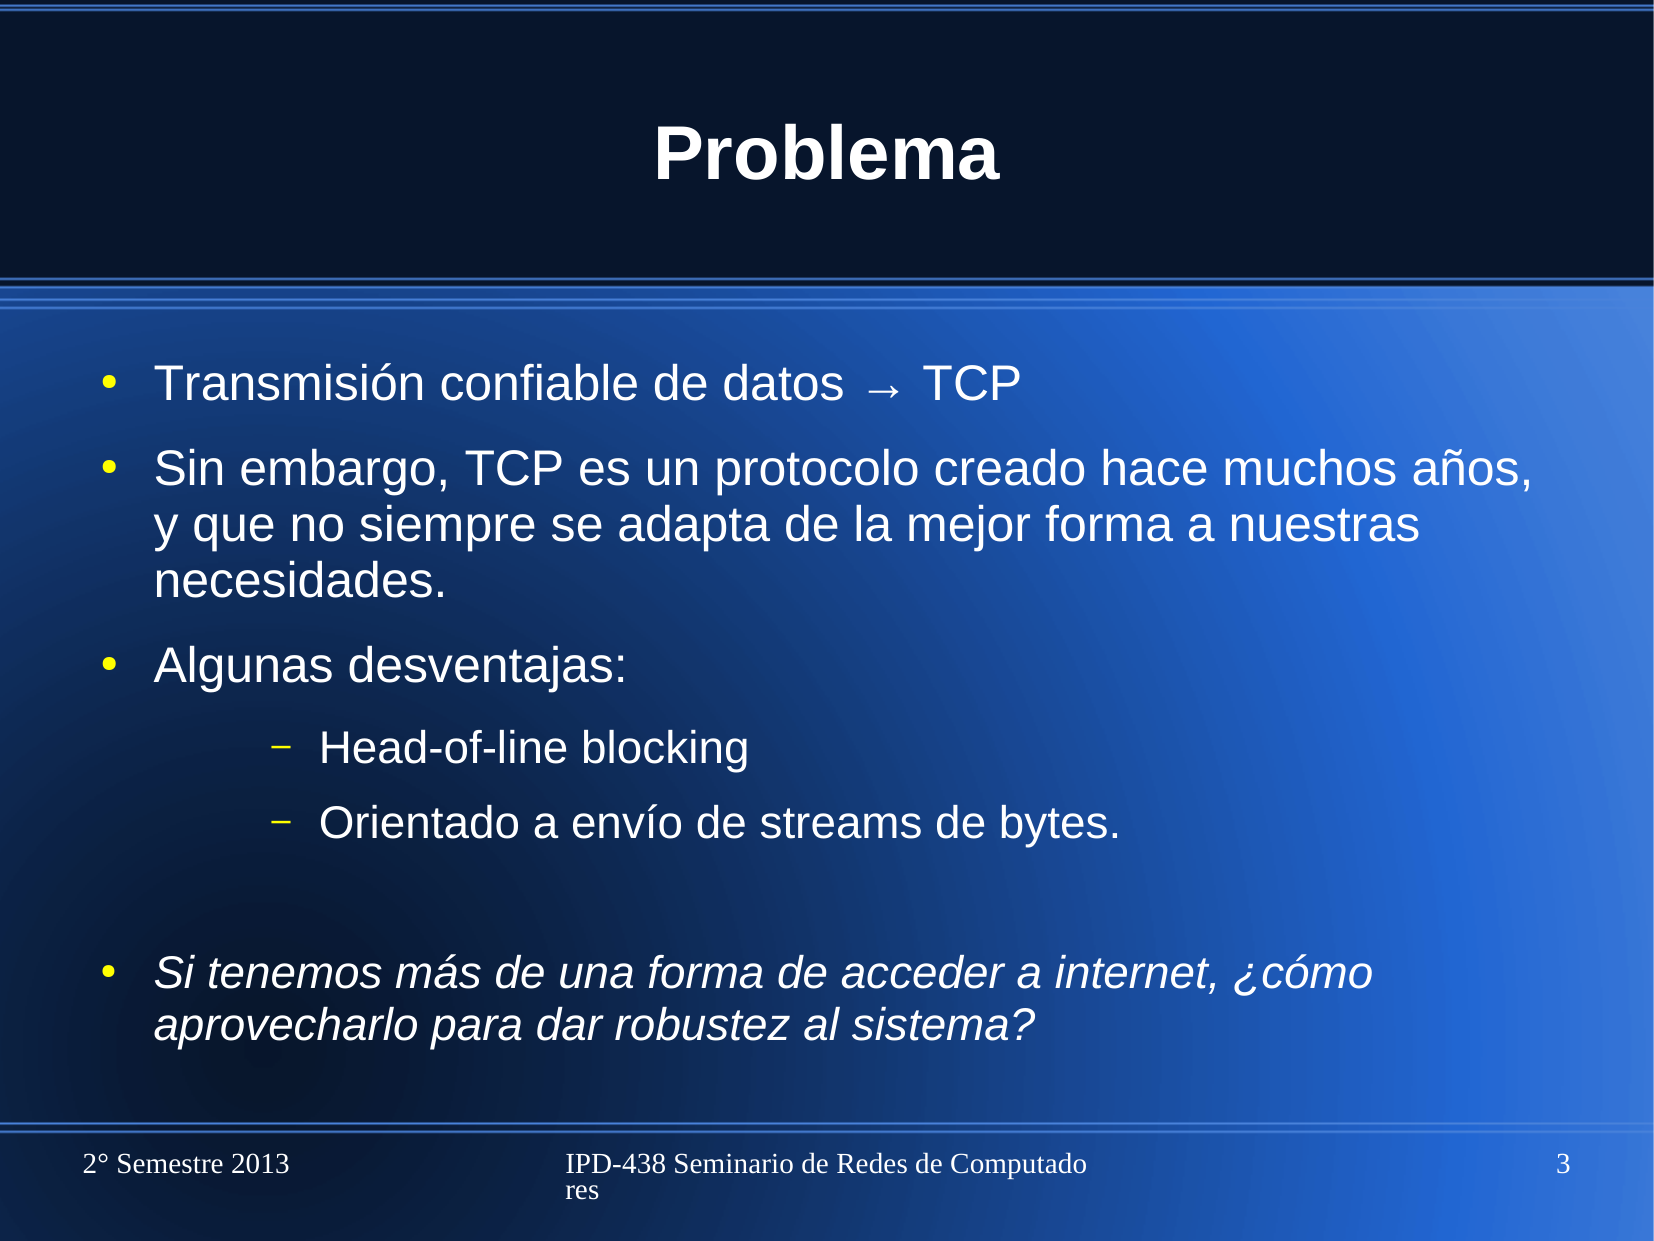

# Problema
Transmisión confiable de datos → TCP
Sin embargo, TCP es un protocolo creado hace muchos años, y que no siempre se adapta de la mejor forma a nuestras necesidades.
Algunas desventajas:
Head-of-line blocking
Orientado a envío de streams de bytes.
Si tenemos más de una forma de acceder a internet, ¿cómo aprovecharlo para dar robustez al sistema?
2° Semestre 2013
IPD-438 Seminario de Redes de Computadores
3